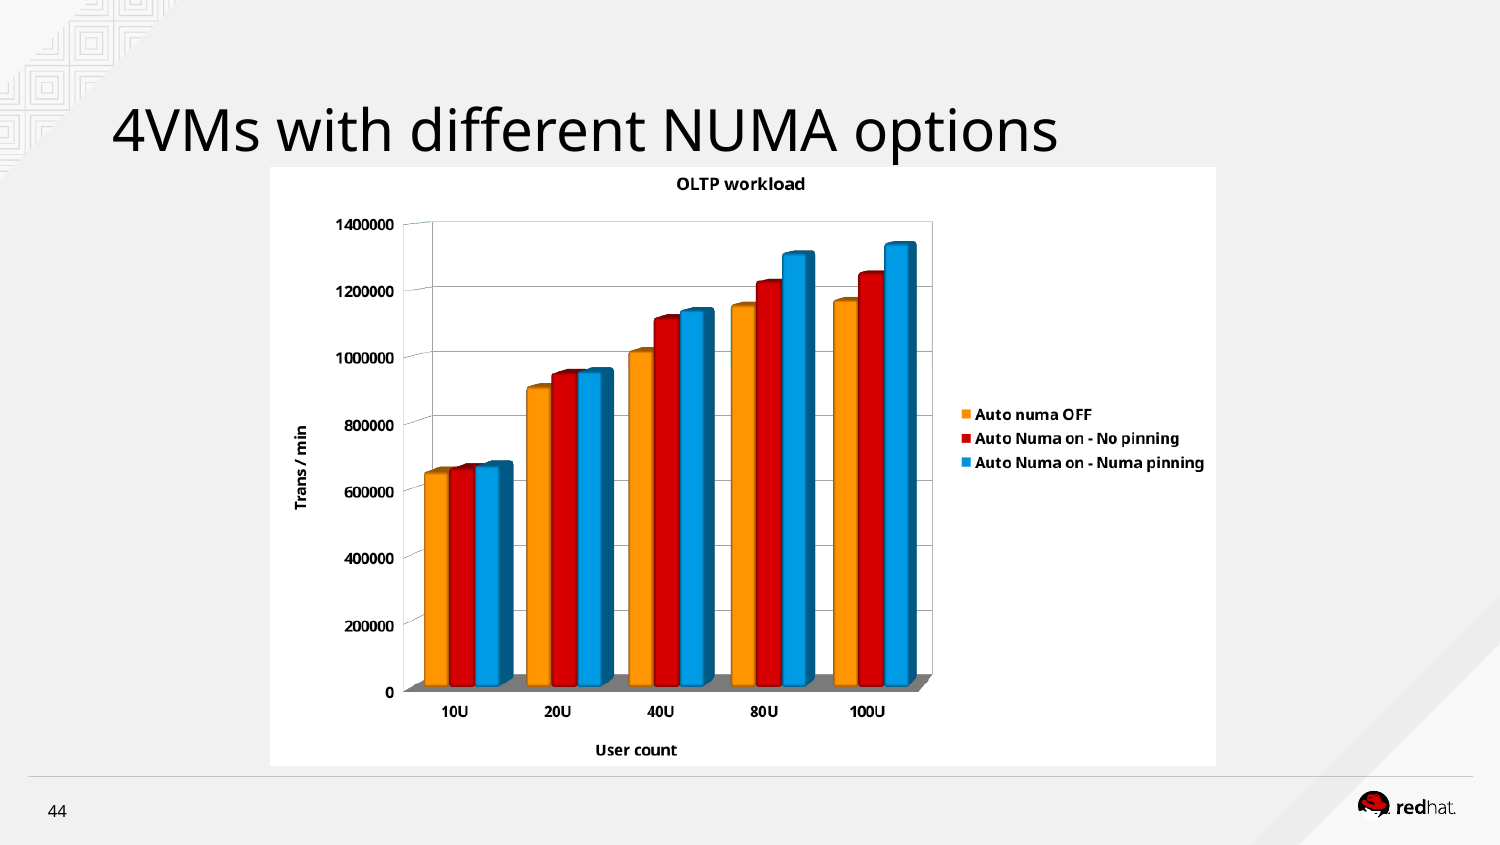

# 4VMs with different NUMA options
44